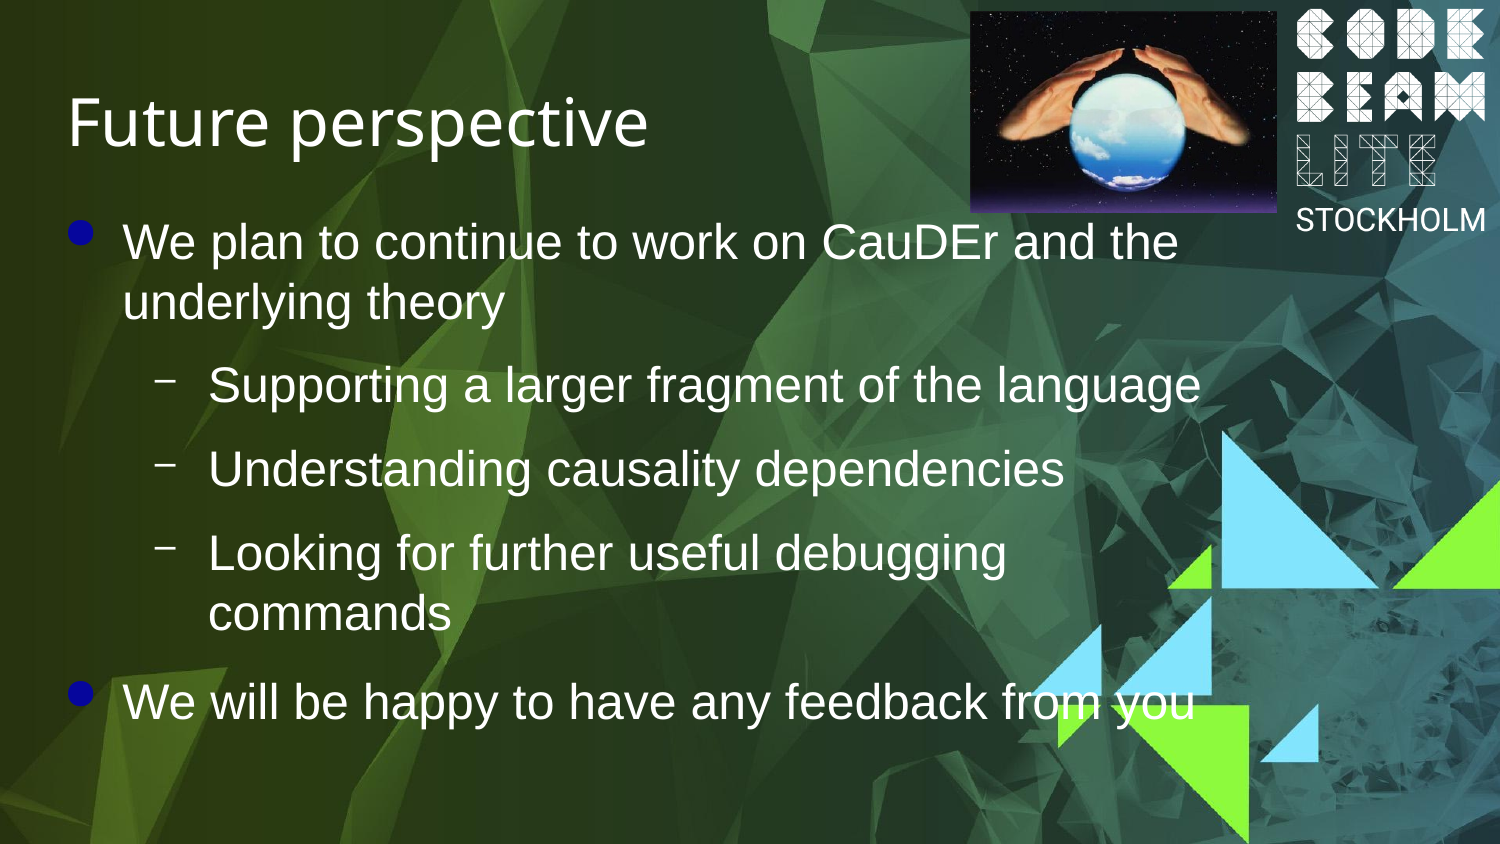

# Future perspective
We plan to continue to work on CauDEr and the underlying theory
Supporting a larger fragment of the language
Understanding causality dependencies
Looking for further useful debugging commands
We will be happy to have any feedback from you